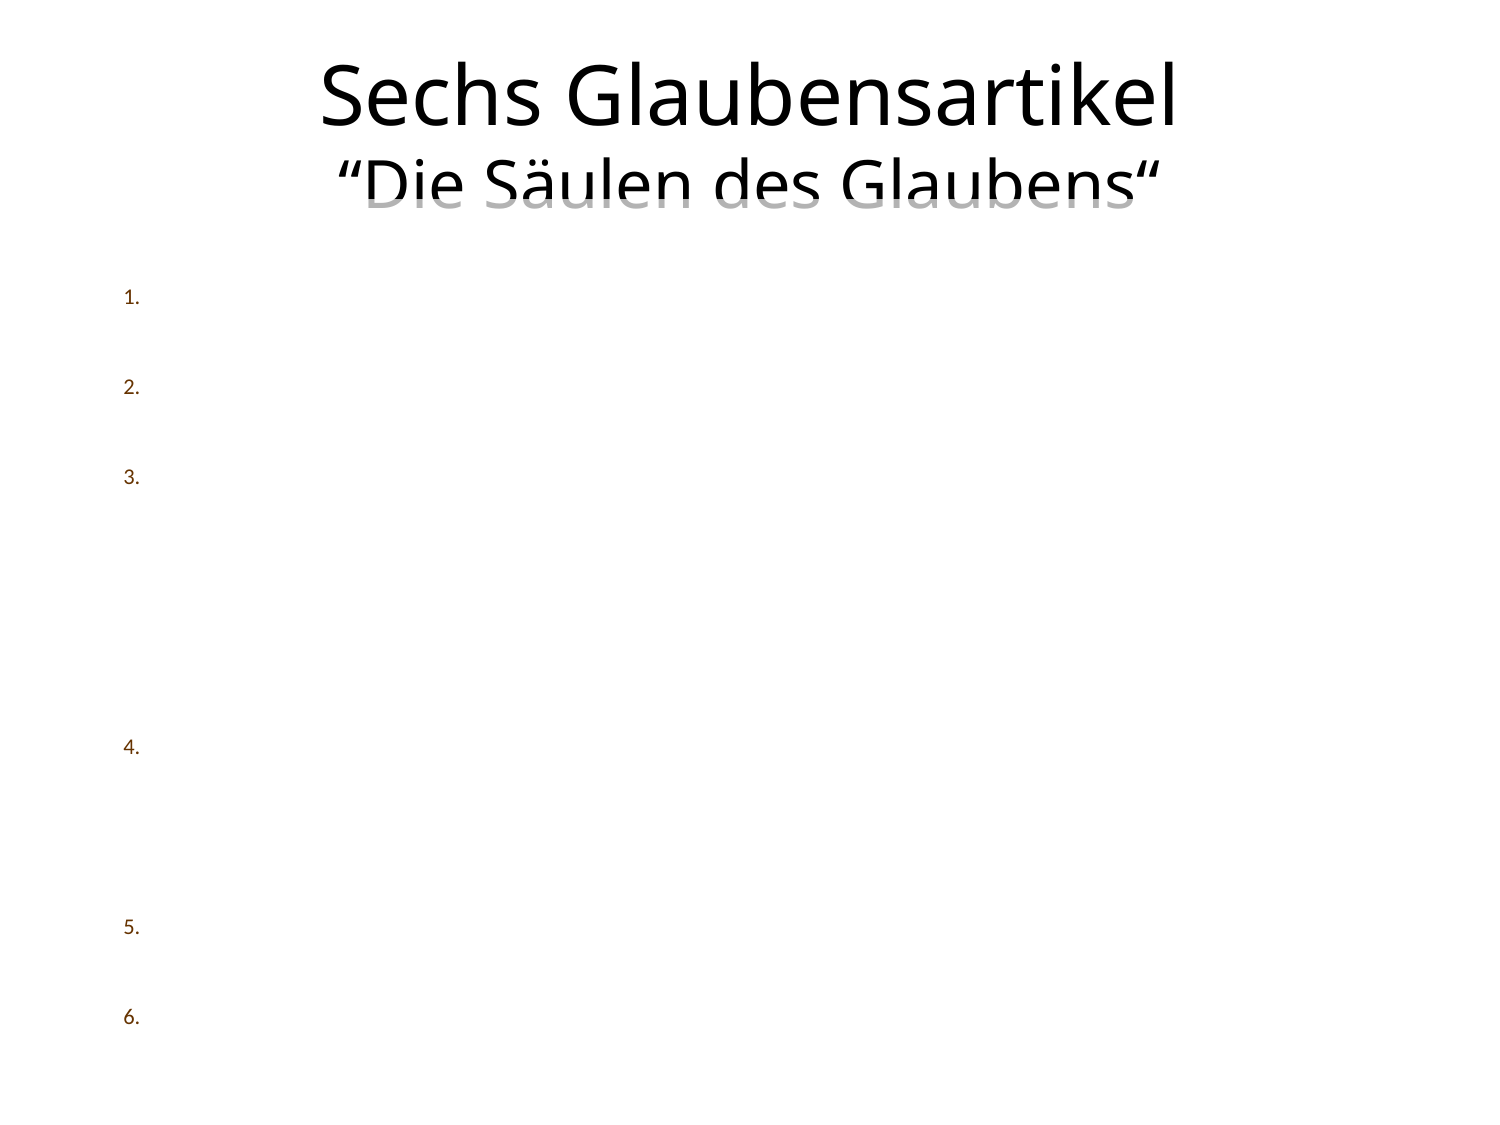

# Sechs Glaubensartikel “Die Säulen des Glaubens“
Einheit Gottes (umfasst seine 99 Eigenschaften/Namen)
Engel (Erzengel-Gabriel, Michael …)
Heilige Schriften (wie die ursprüngliche Thora, die Psalmen, und das ursprüngliche Evangelium, und als Abschluß den Qur‘an)
Propheten – wie Adam, Noah, Abraham, Moses, Jesus, Muhammad
Jüngster Tag/Tag der Auferstehung
Schicksal